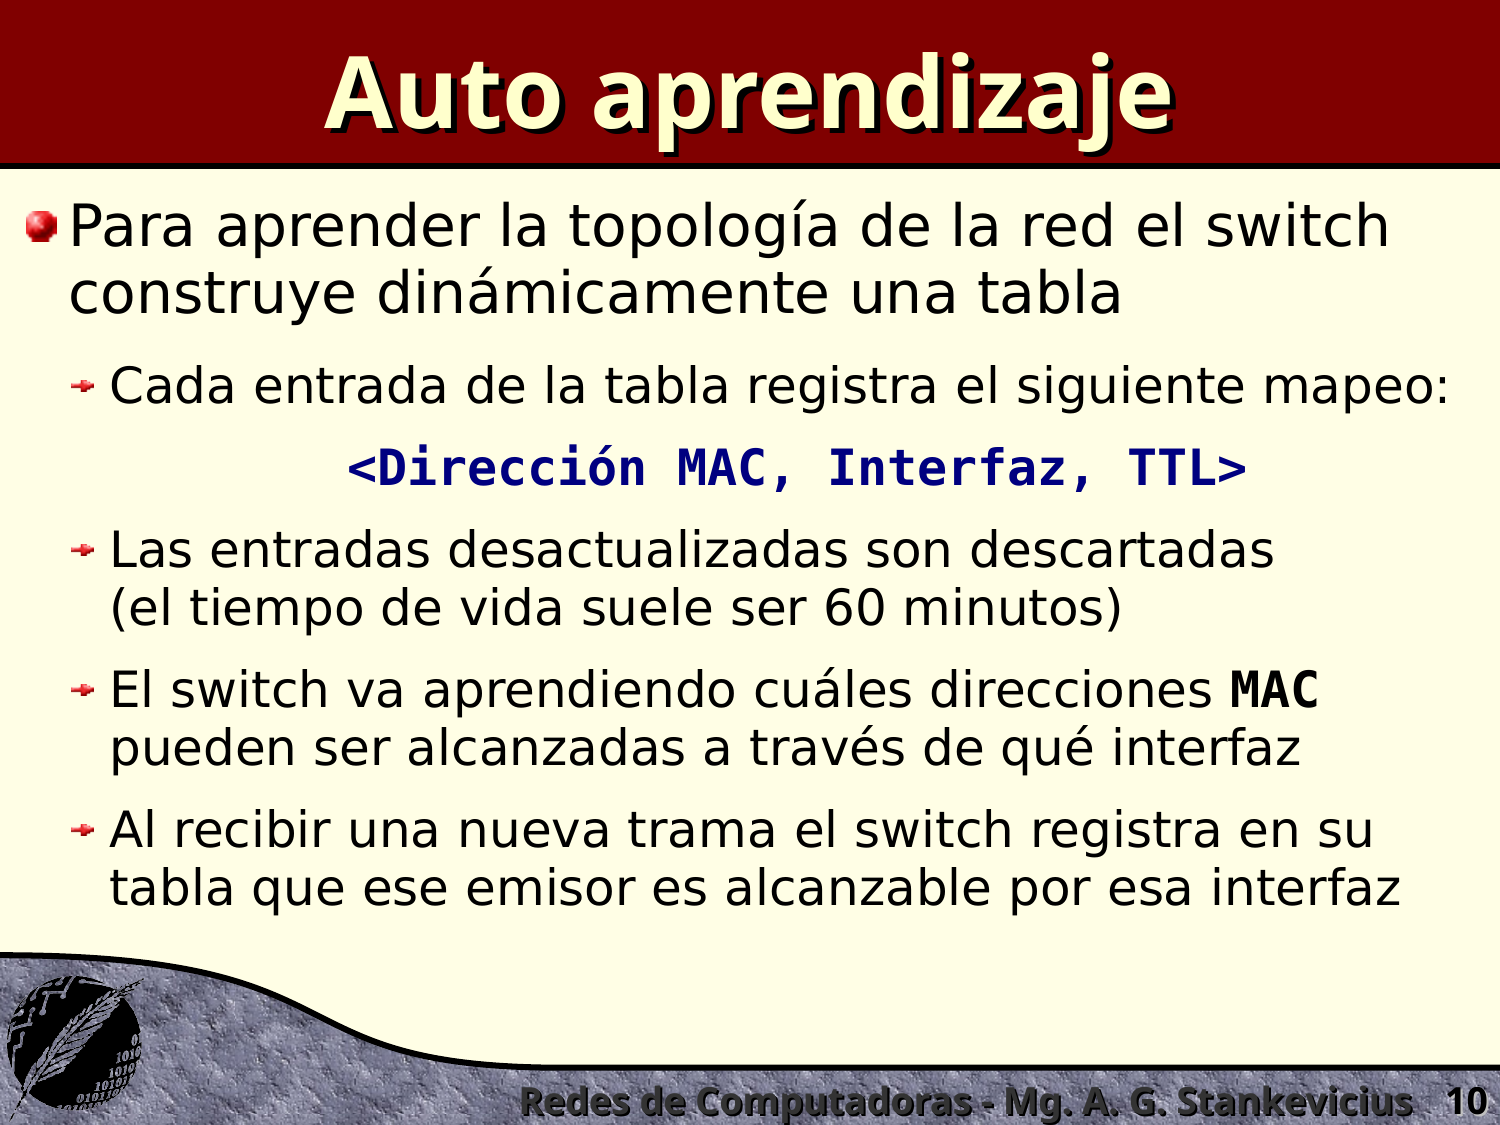

# Auto aprendizaje
Para aprender la topología de la red el switch construye dinámicamente una tabla
Cada entrada de la tabla registra el siguiente mapeo:
<Dirección MAC, Interfaz, TTL>
Las entradas desactualizadas son descartadas
(el tiempo de vida suele ser 60 minutos)
El switch va aprendiendo cuáles direcciones MAC pueden ser alcanzadas a través de qué interfaz
Al recibir una nueva trama el switch registra en su tabla que ese emisor es alcanzable por esa interfaz
10